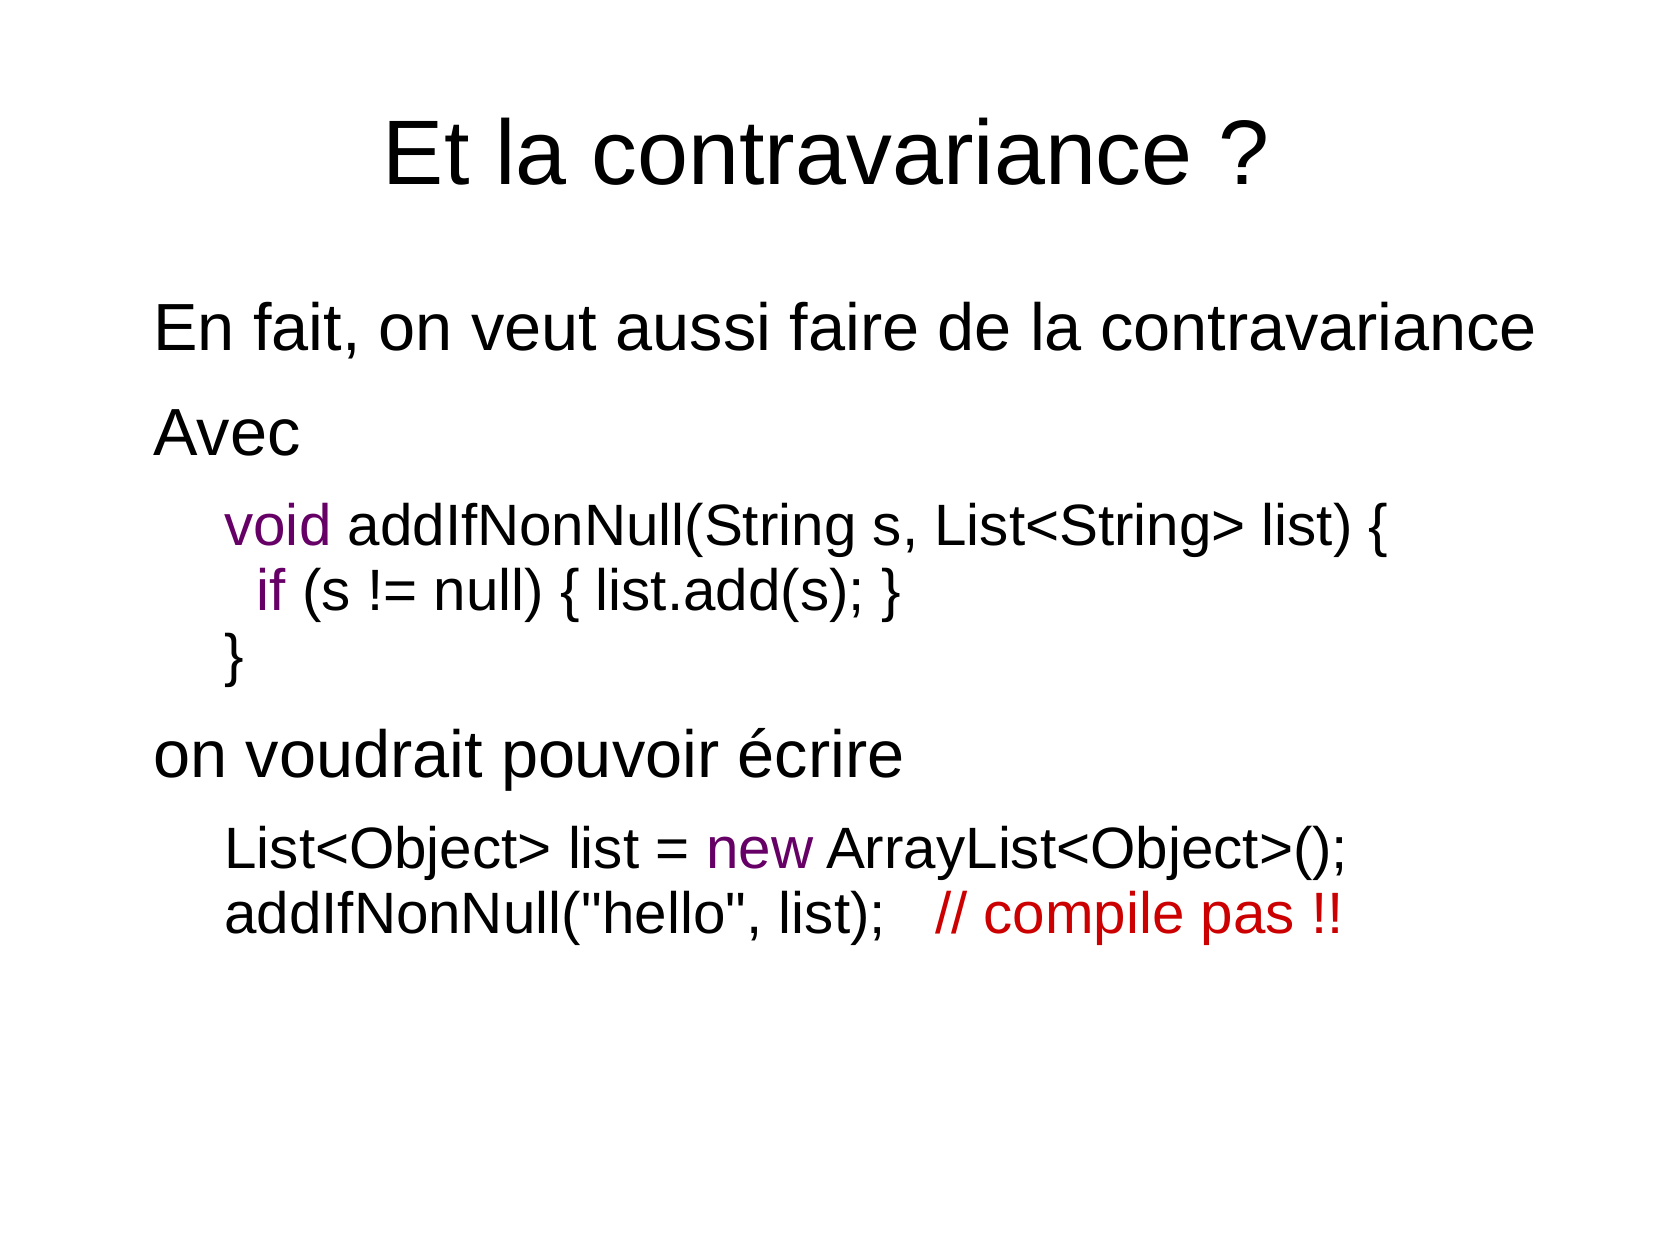

# Et la contravariance ?
En fait, on veut aussi faire de la contravariance
Avec
void addIfNonNull(String s, List<String> list) {
 if (s != null) { list.add(s); }
}
on voudrait pouvoir écrire
List<Object> list = new ArrayList<Object>();
addIfNonNull("hello", list); // compile pas !!